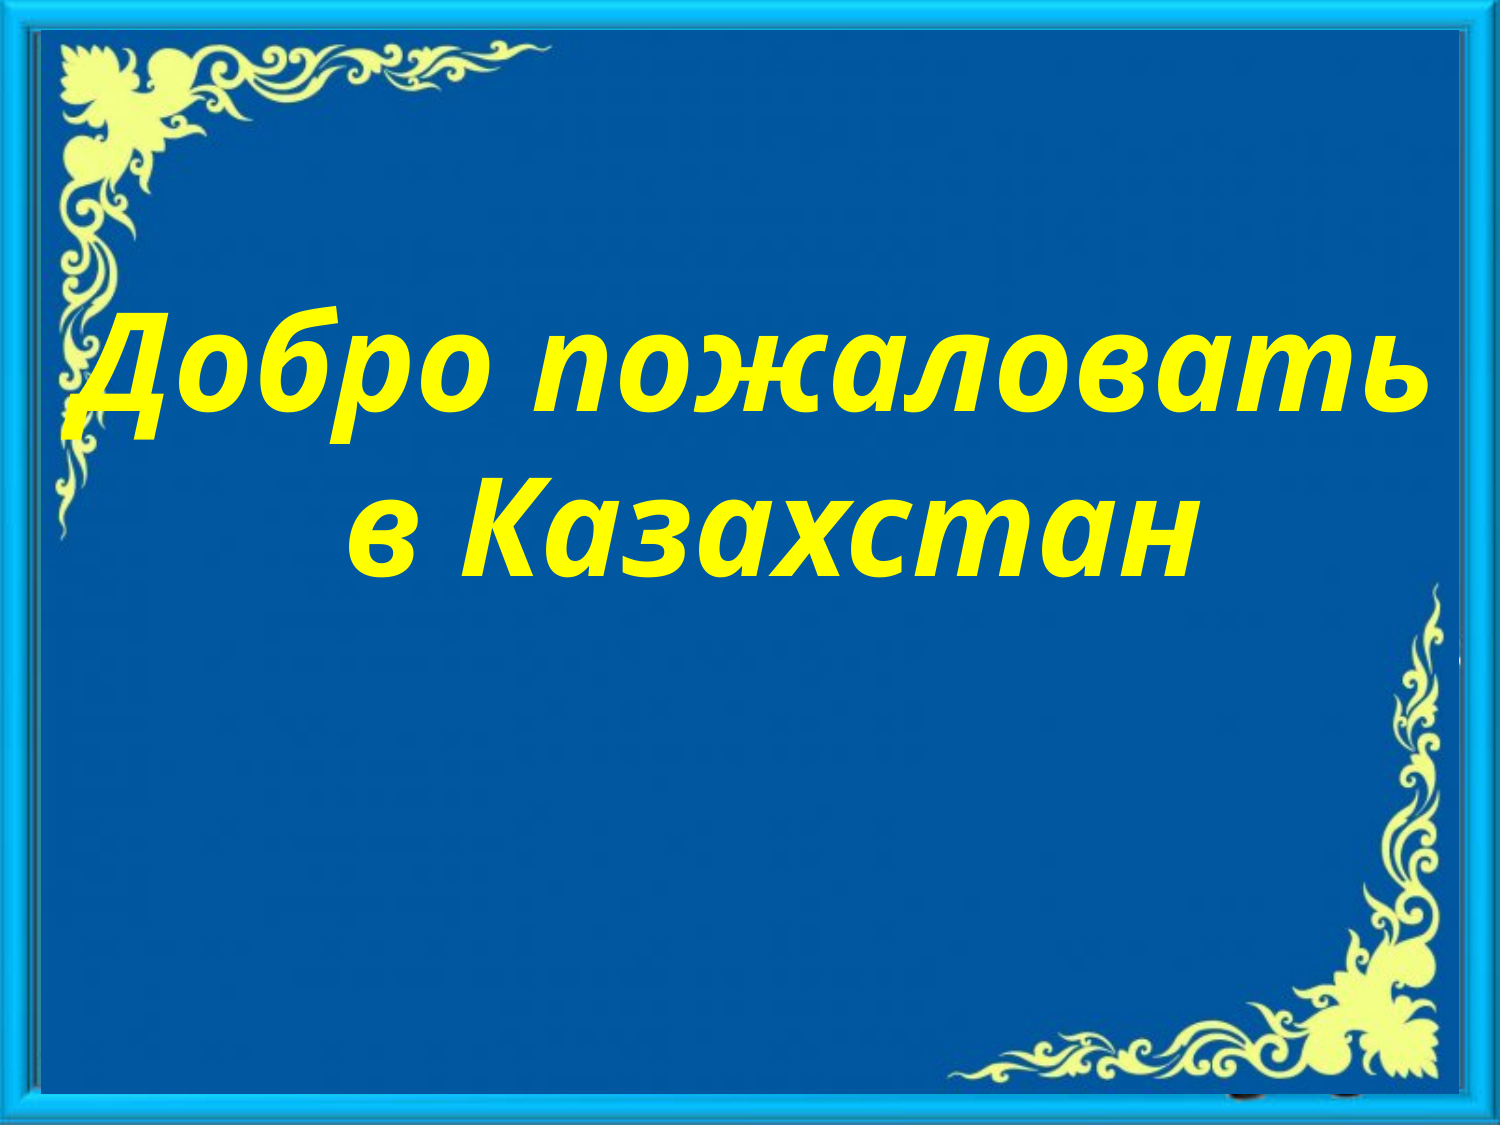

Добро пожаловать
в Казахстан
Шаблон презентации
«Патриотический»